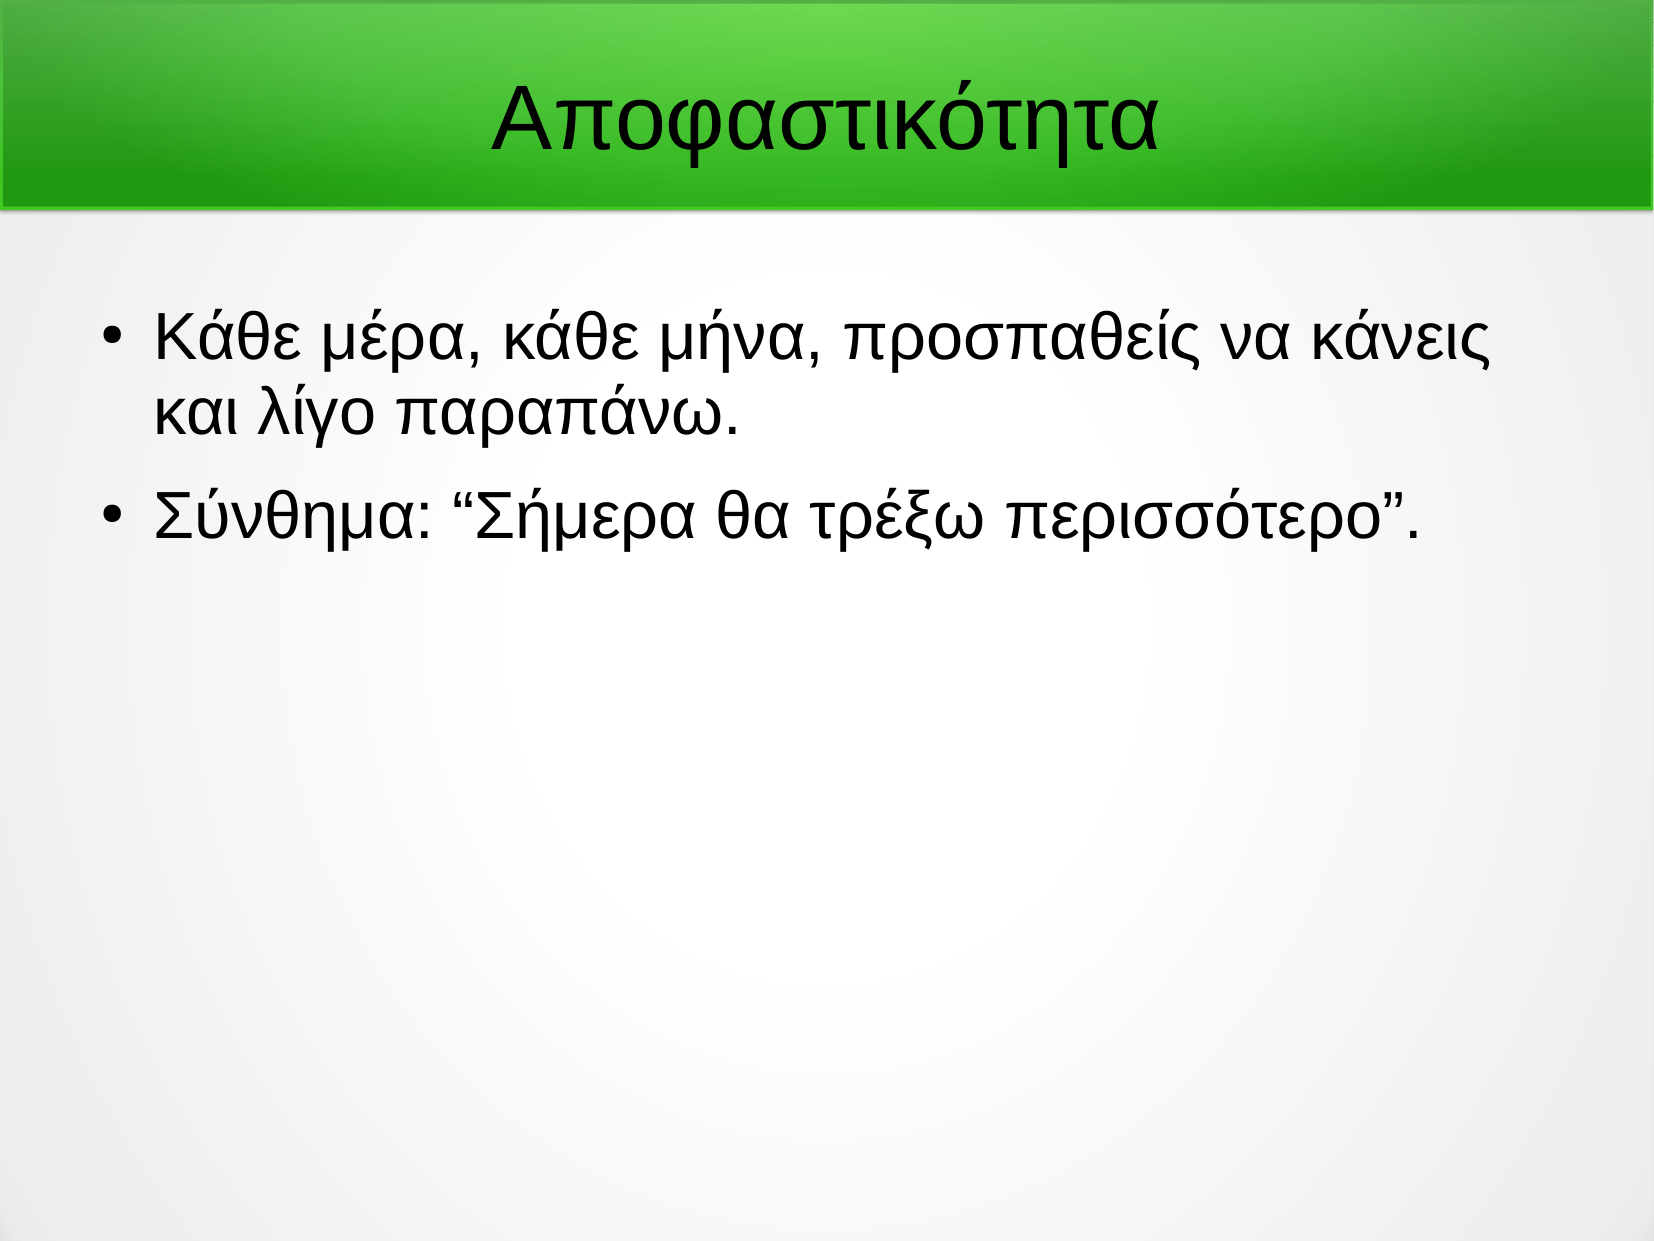

# Αποφαστικότητα
Κάθε μέρα, κάθε μήνα, προσπαθείς να κάνεις και λίγο παραπάνω.
Σύνθημα: “Σήμερα θα τρέξω περισσότερο”.